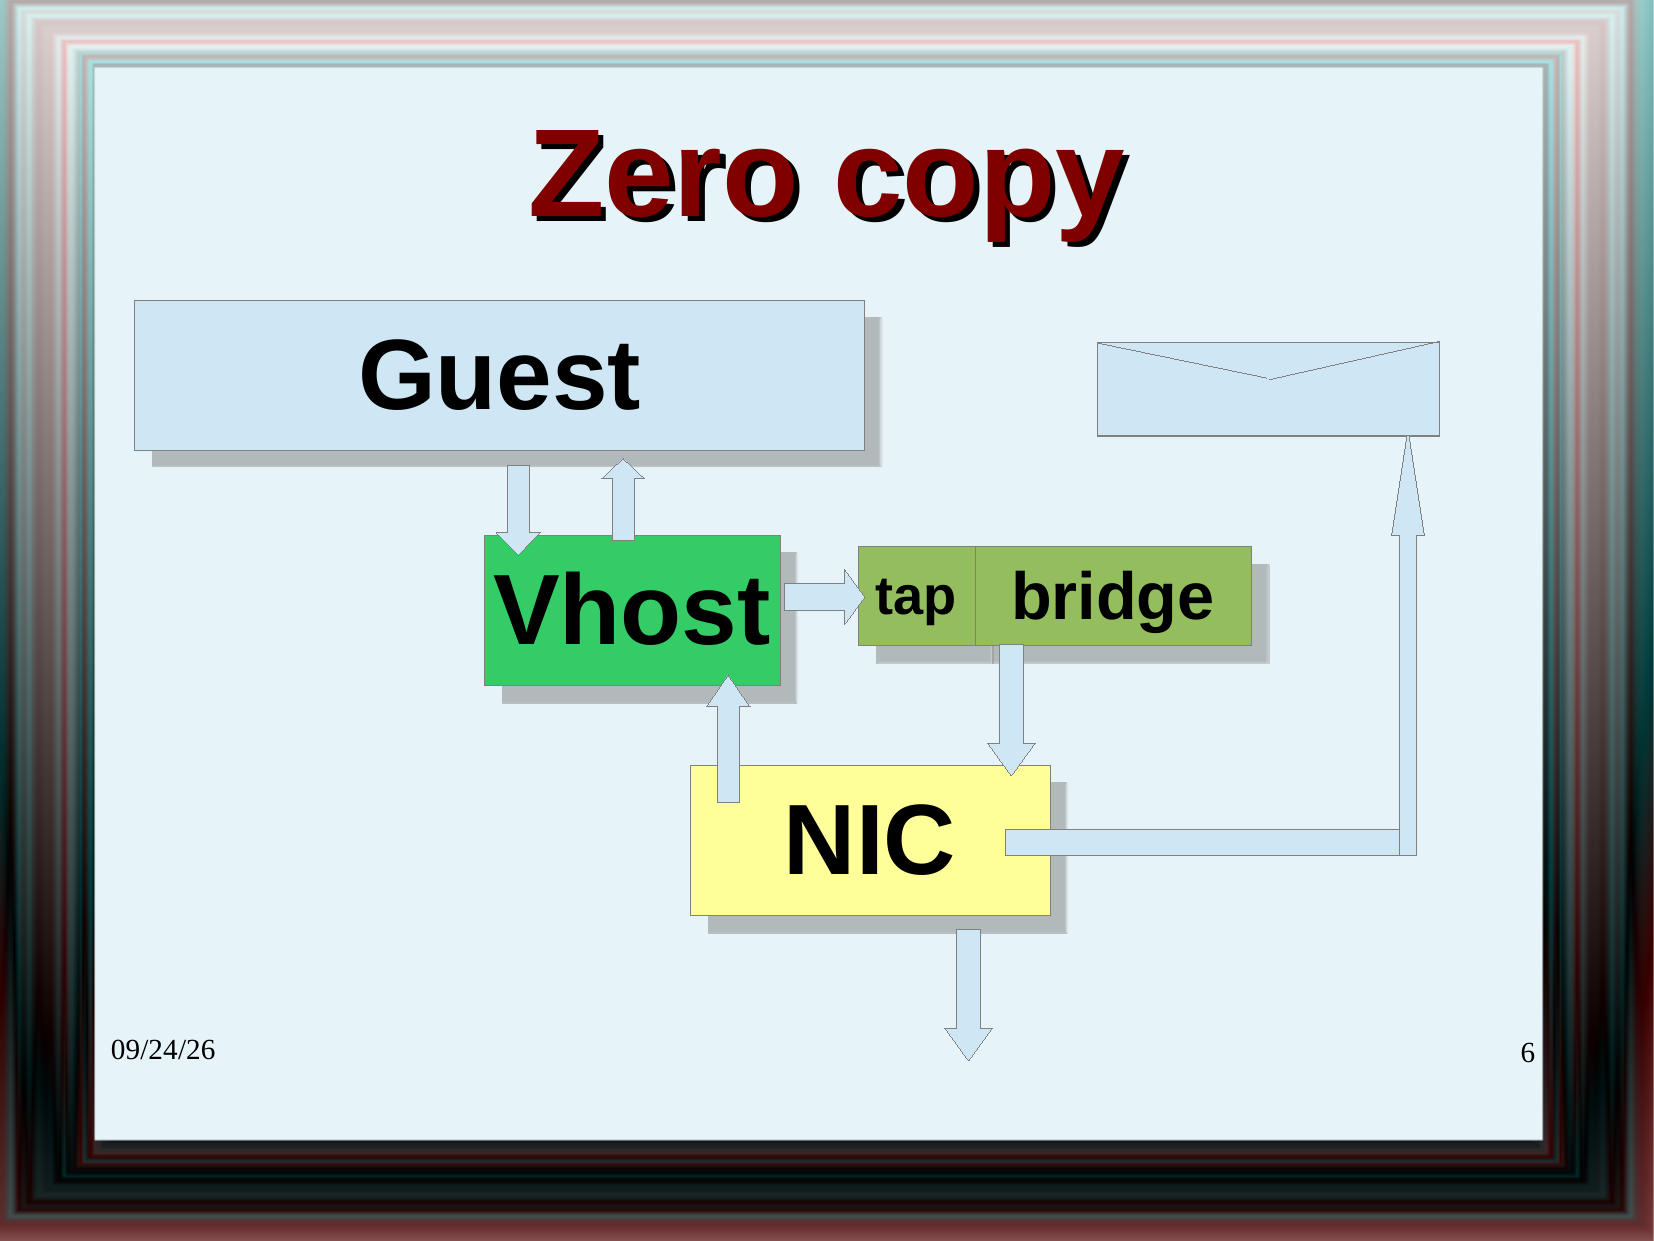

# Zero copy
Guest
Vhost
tap
bridge
NIC
6